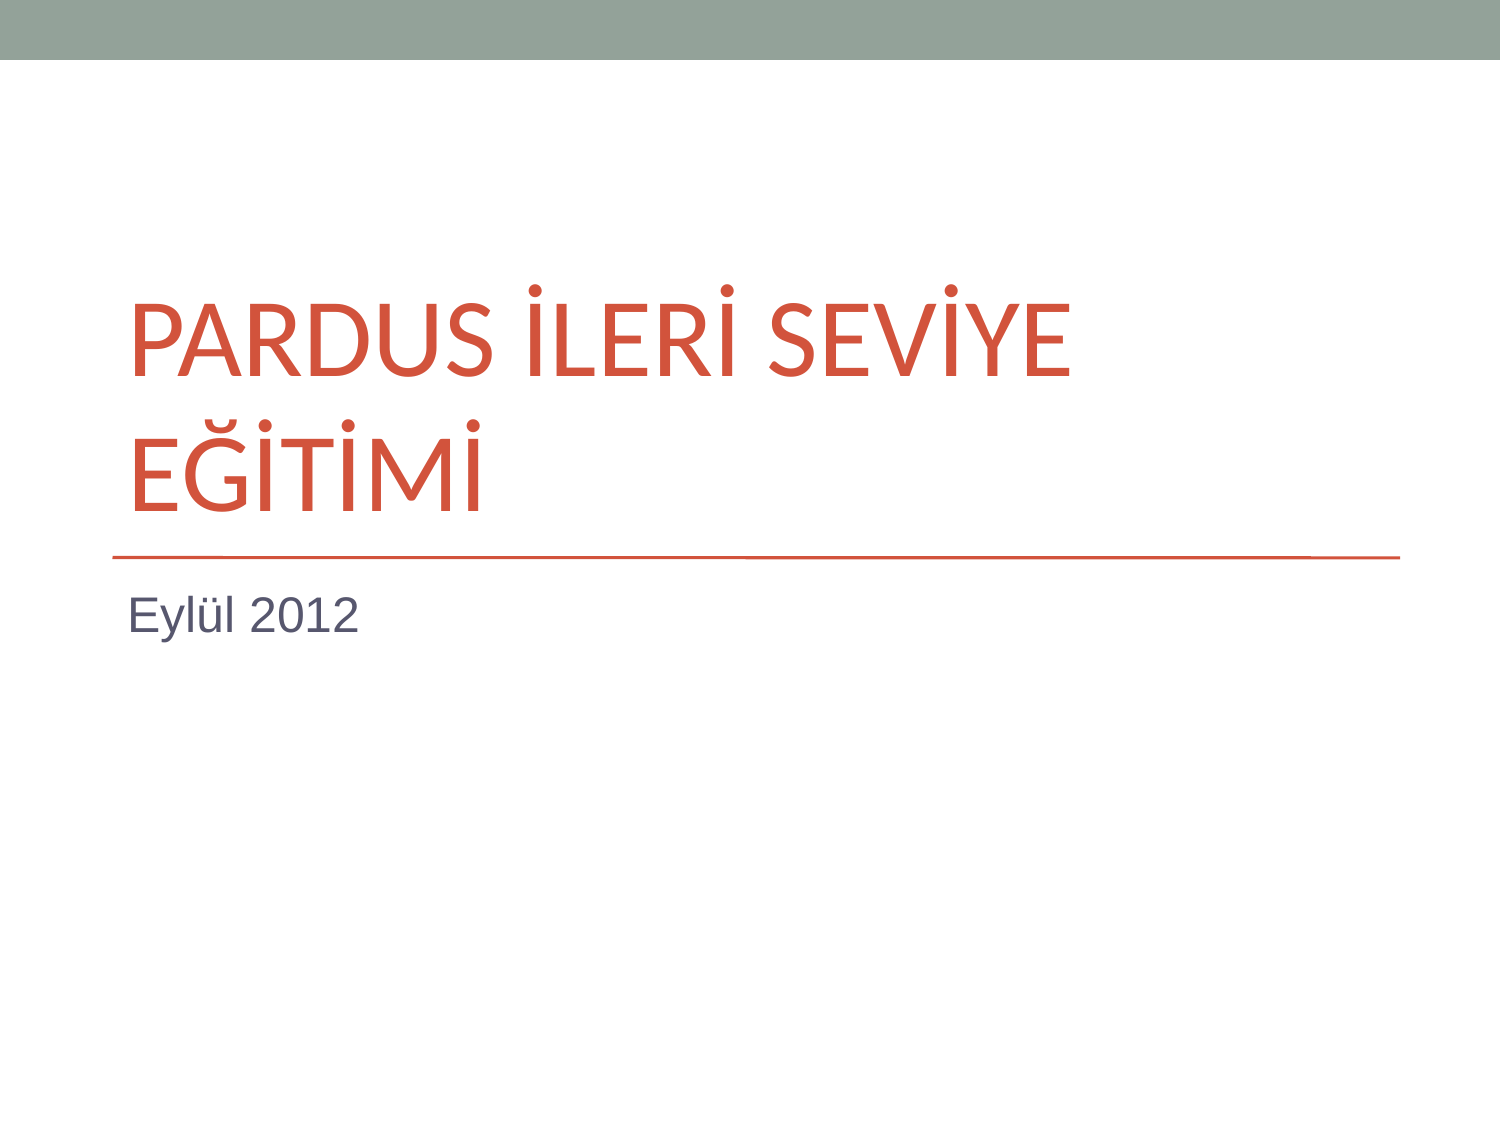

# PARDUS İLERİ SEVİYE EĞİTİMİ
Eylül 2012